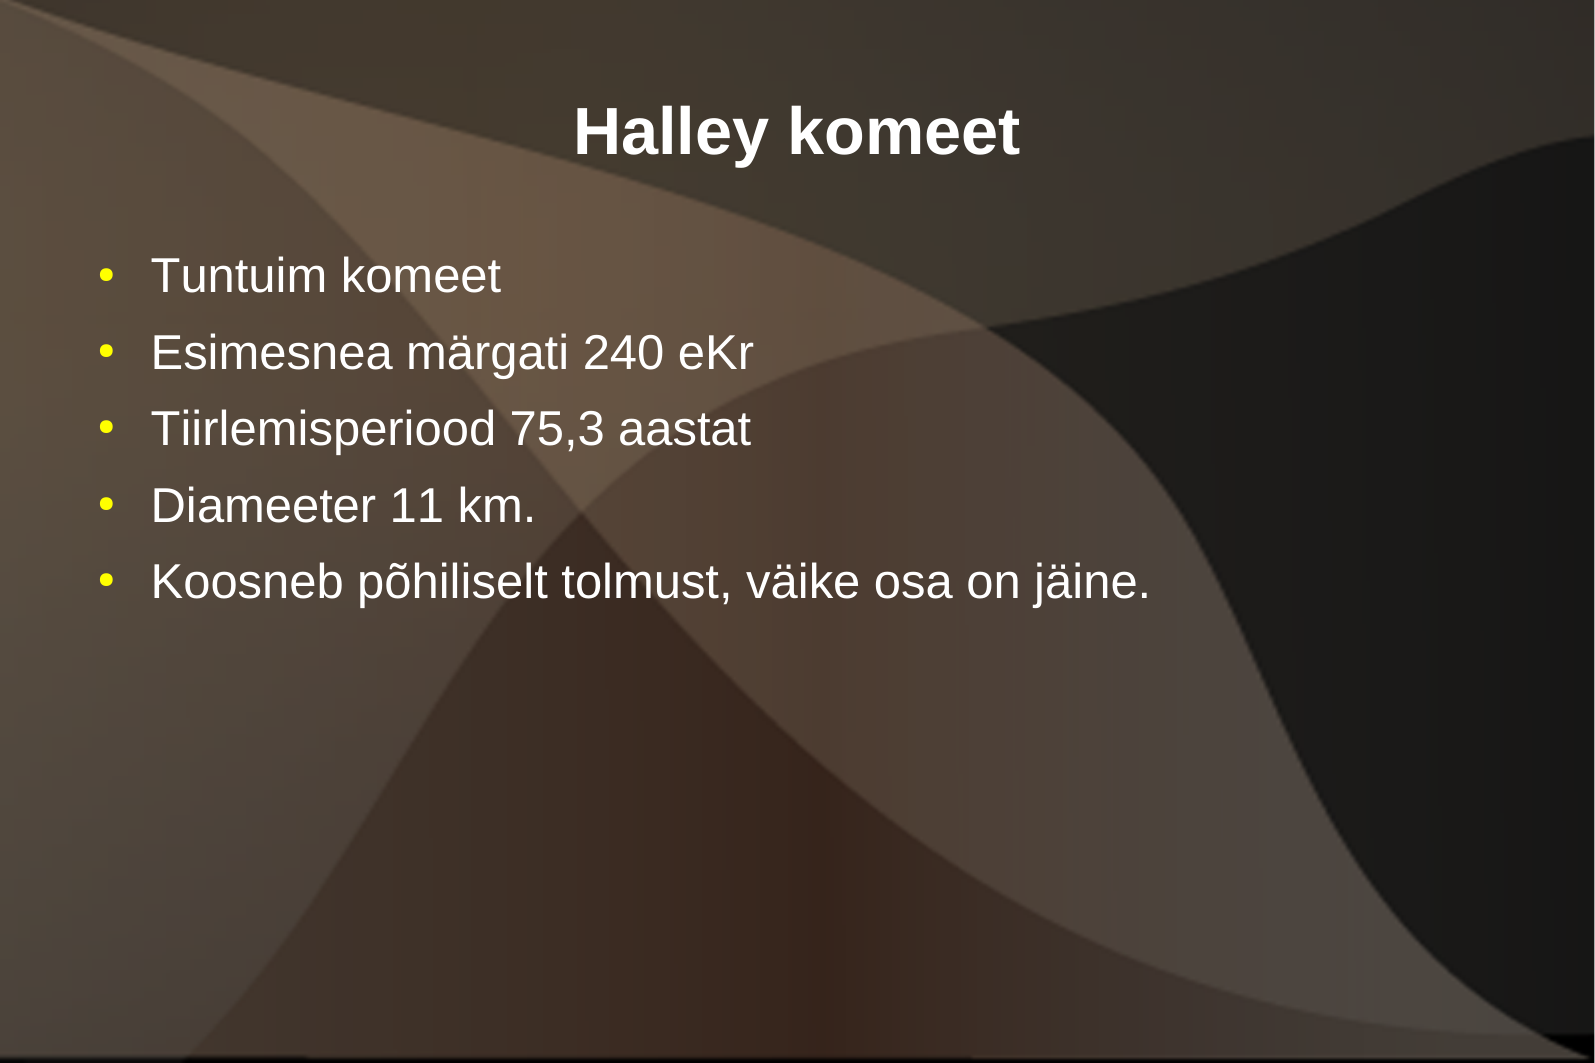

# Halley komeet
Tuntuim komeet
Esimesnea märgati 240 eKr
Tiirlemisperiood 75,3 aastat
Diameeter 11 km.
Koosneb põhiliselt tolmust, väike osa on jäine.